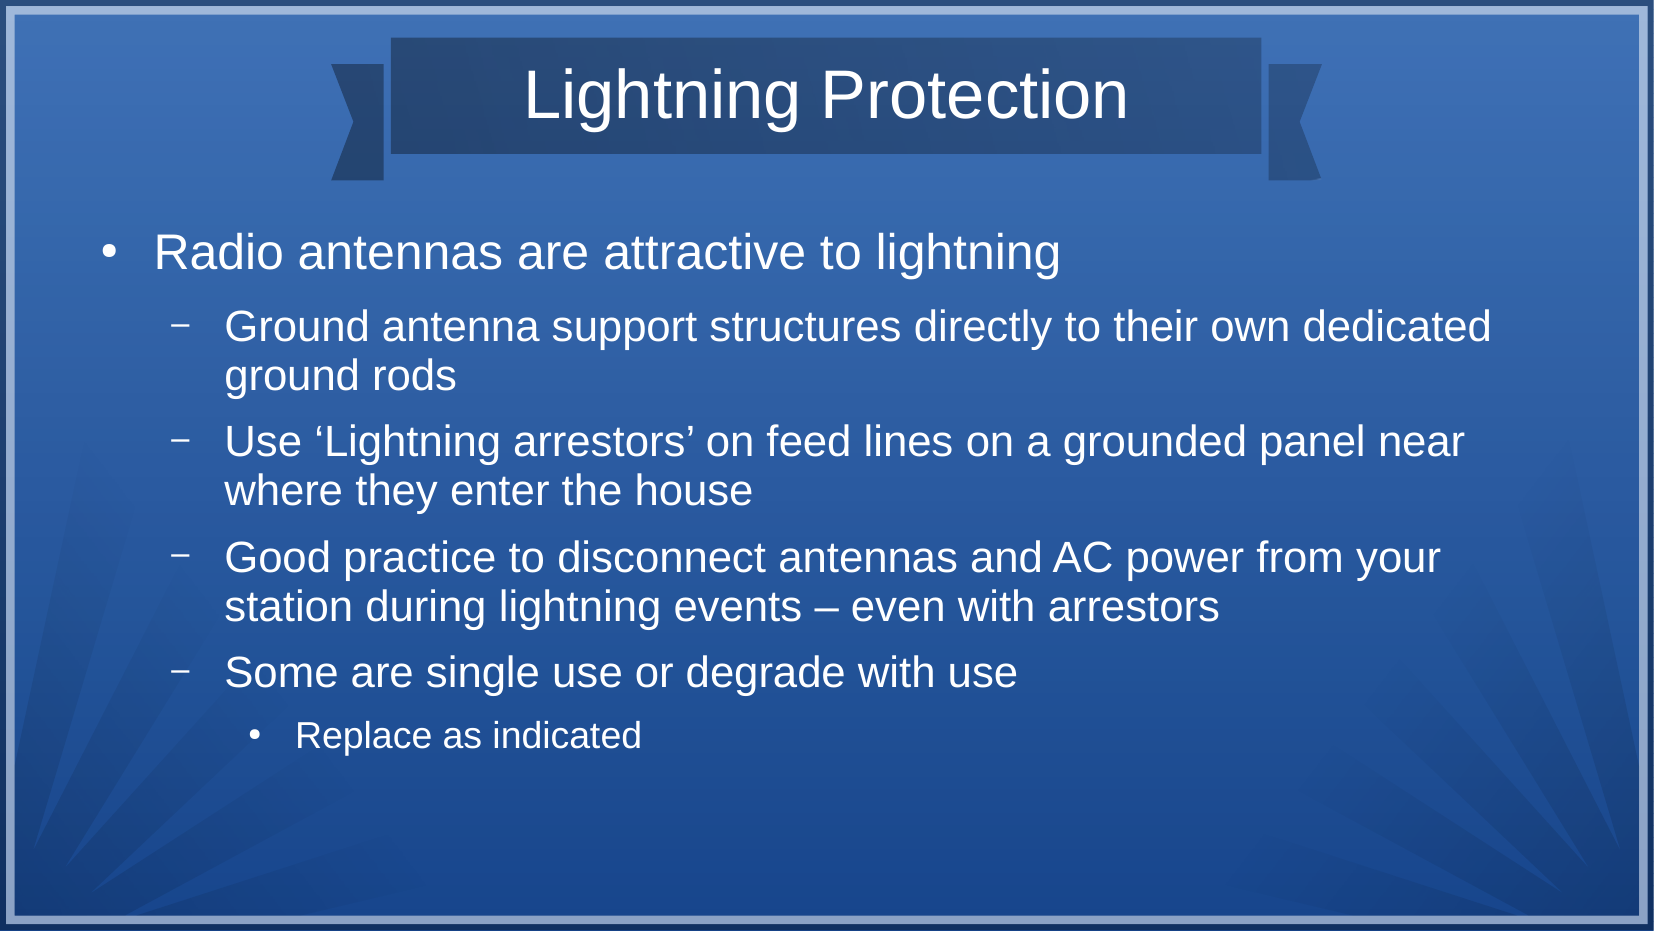

# Lightning Protection
Radio antennas are attractive to lightning
Ground antenna support structures directly to their own dedicated ground rods
Use ‘Lightning arrestors’ on feed lines on a grounded panel near where they enter the house
Good practice to disconnect antennas and AC power from your station during lightning events – even with arrestors
Some are single use or degrade with use
Replace as indicated